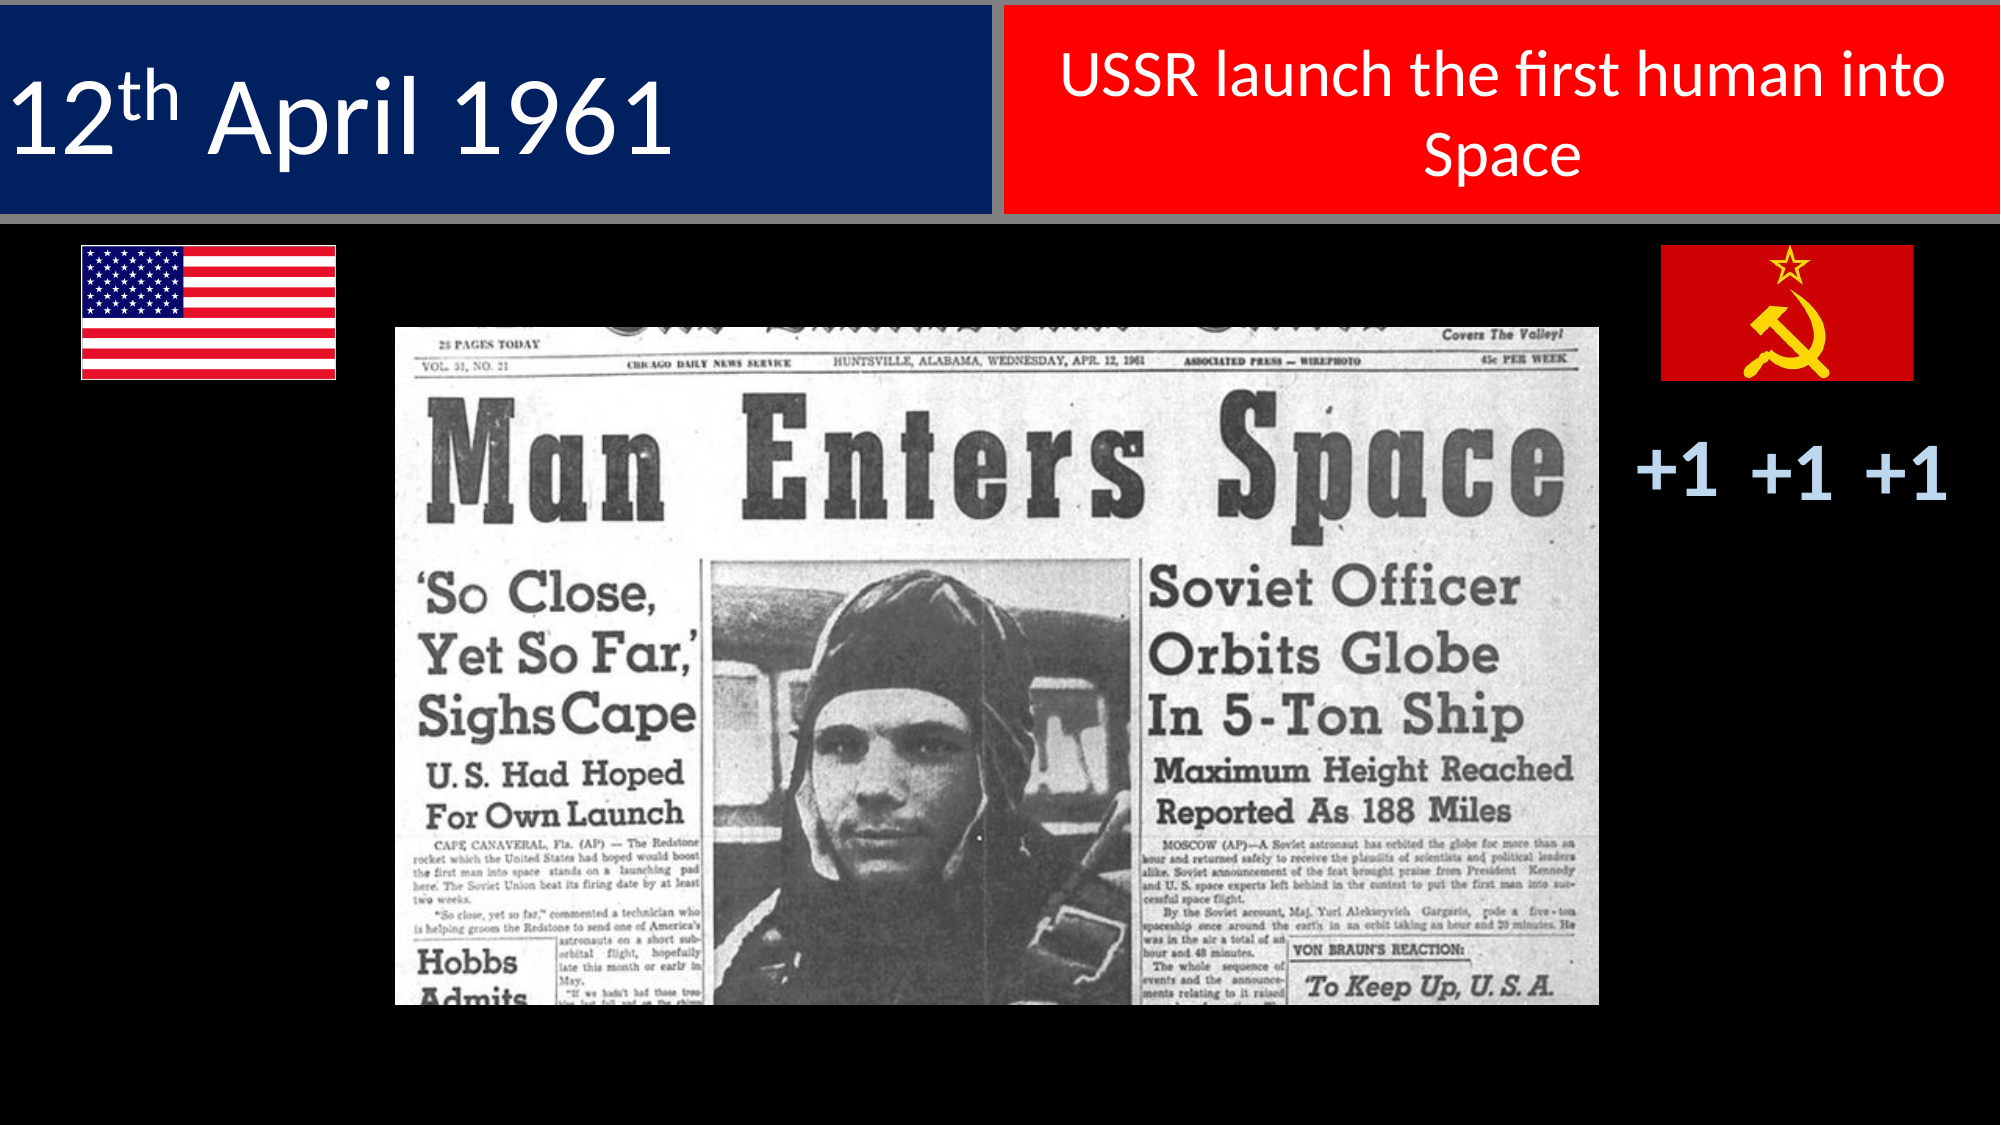

12th April 1961
USSR launch the first human into Space
+1
+1
+1